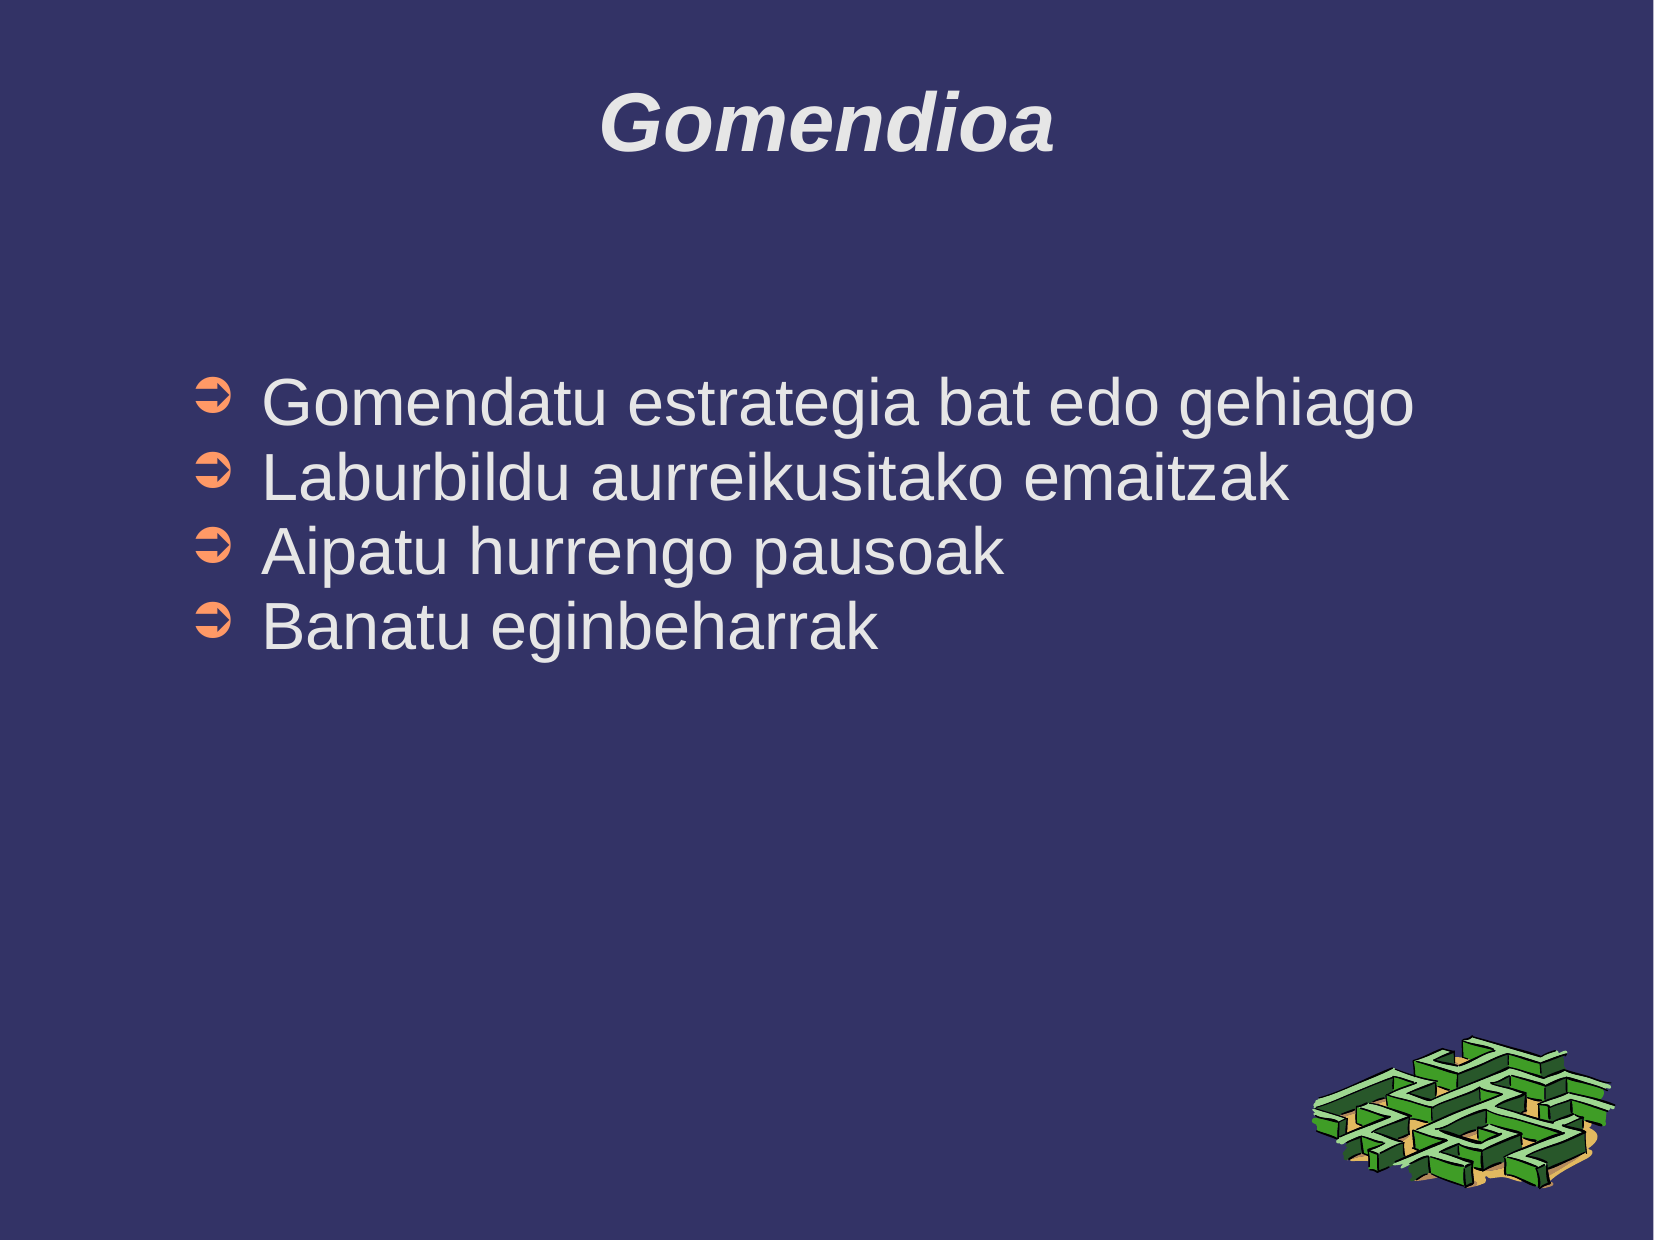

# Gomendioa
Gomendatu estrategia bat edo gehiago
Laburbildu aurreikusitako emaitzak
Aipatu hurrengo pausoak
Banatu eginbeharrak